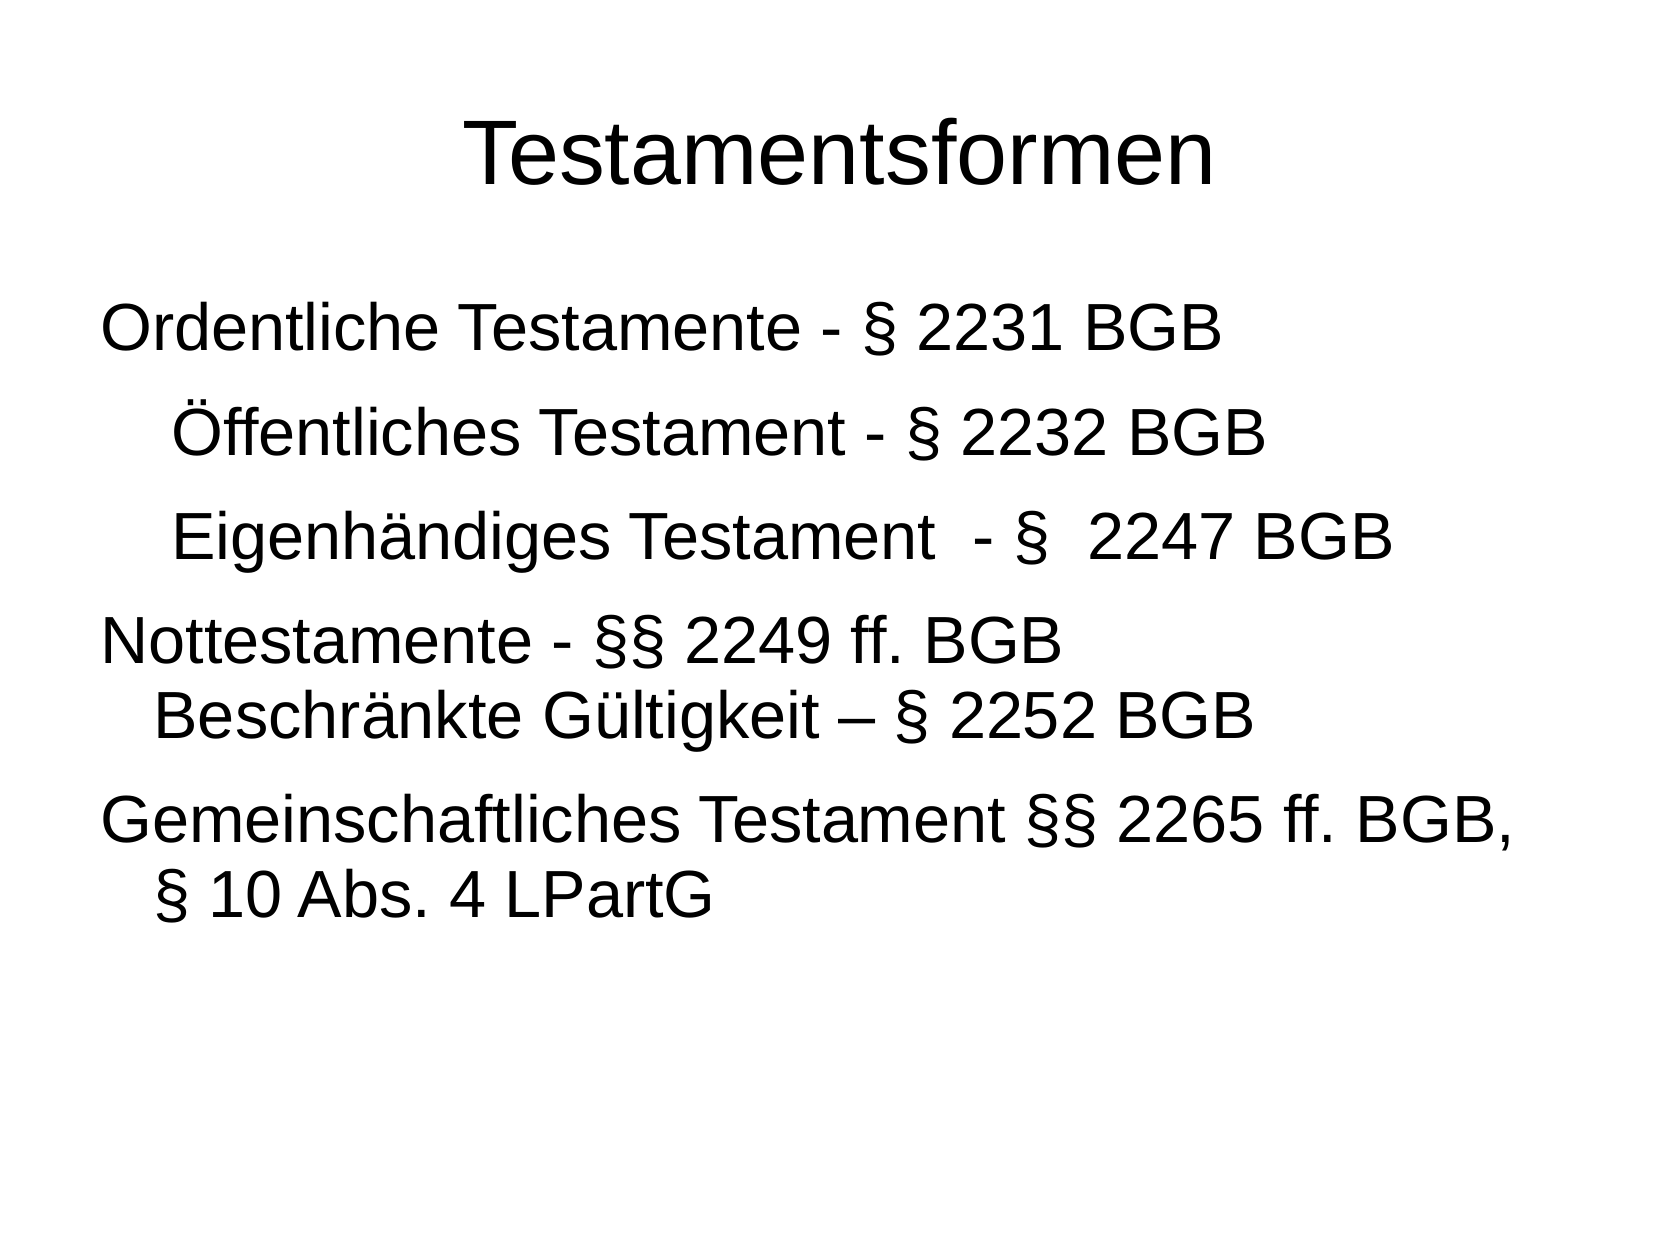

# Testamentsformen
Ordentliche Testamente - § 2231 BGB
Öffentliches Testament - § 2232 BGB
Eigenhändiges Testament - § 2247 BGB
Nottestamente - §§ 2249 ff. BGB
Beschränkte Gültigkeit – § 2252 BGB
Gemeinschaftliches Testament §§ 2265 ff. BGB, § 10 Abs. 4 LPartG